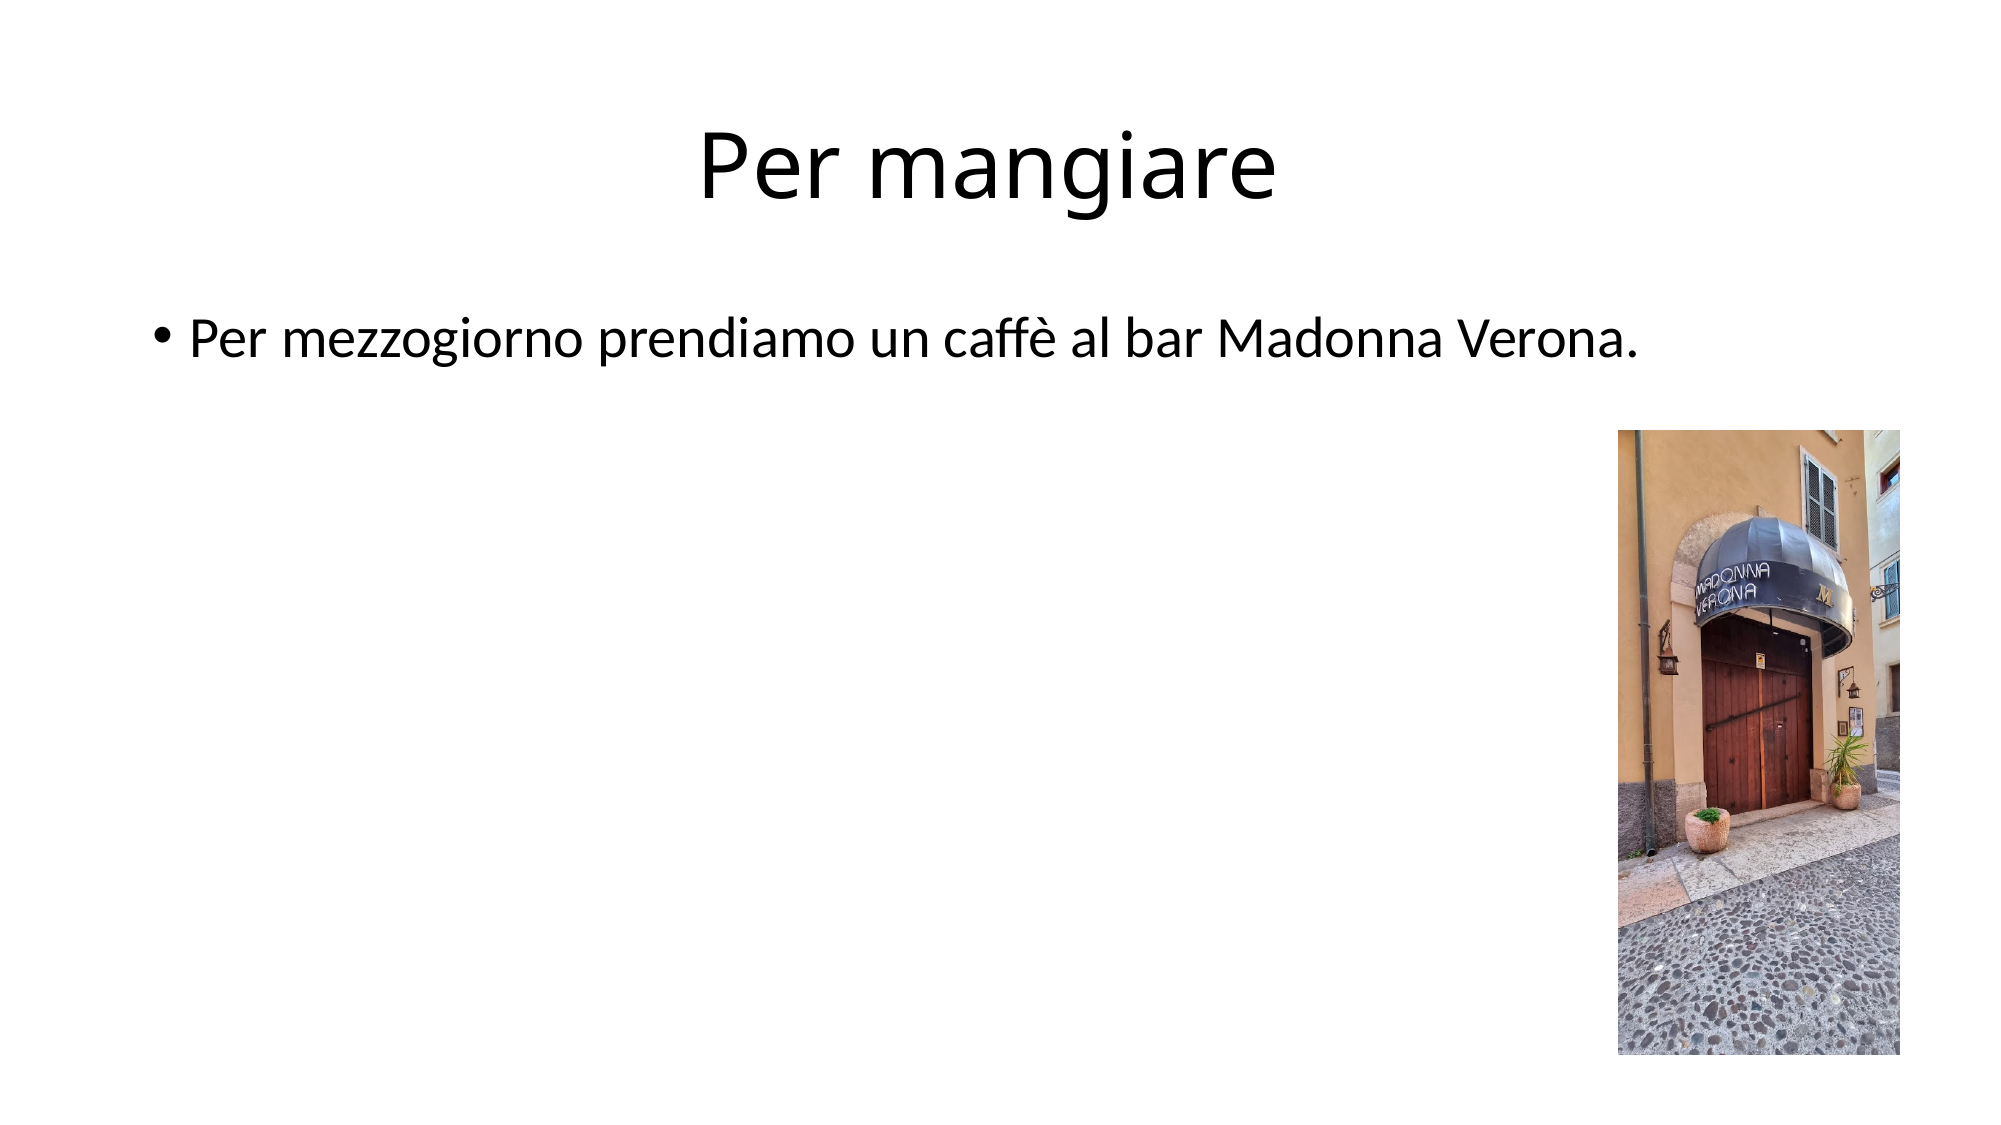

# Per mangiare
Per mezzogiorno prendiamo un caffè al bar Madonna Verona.